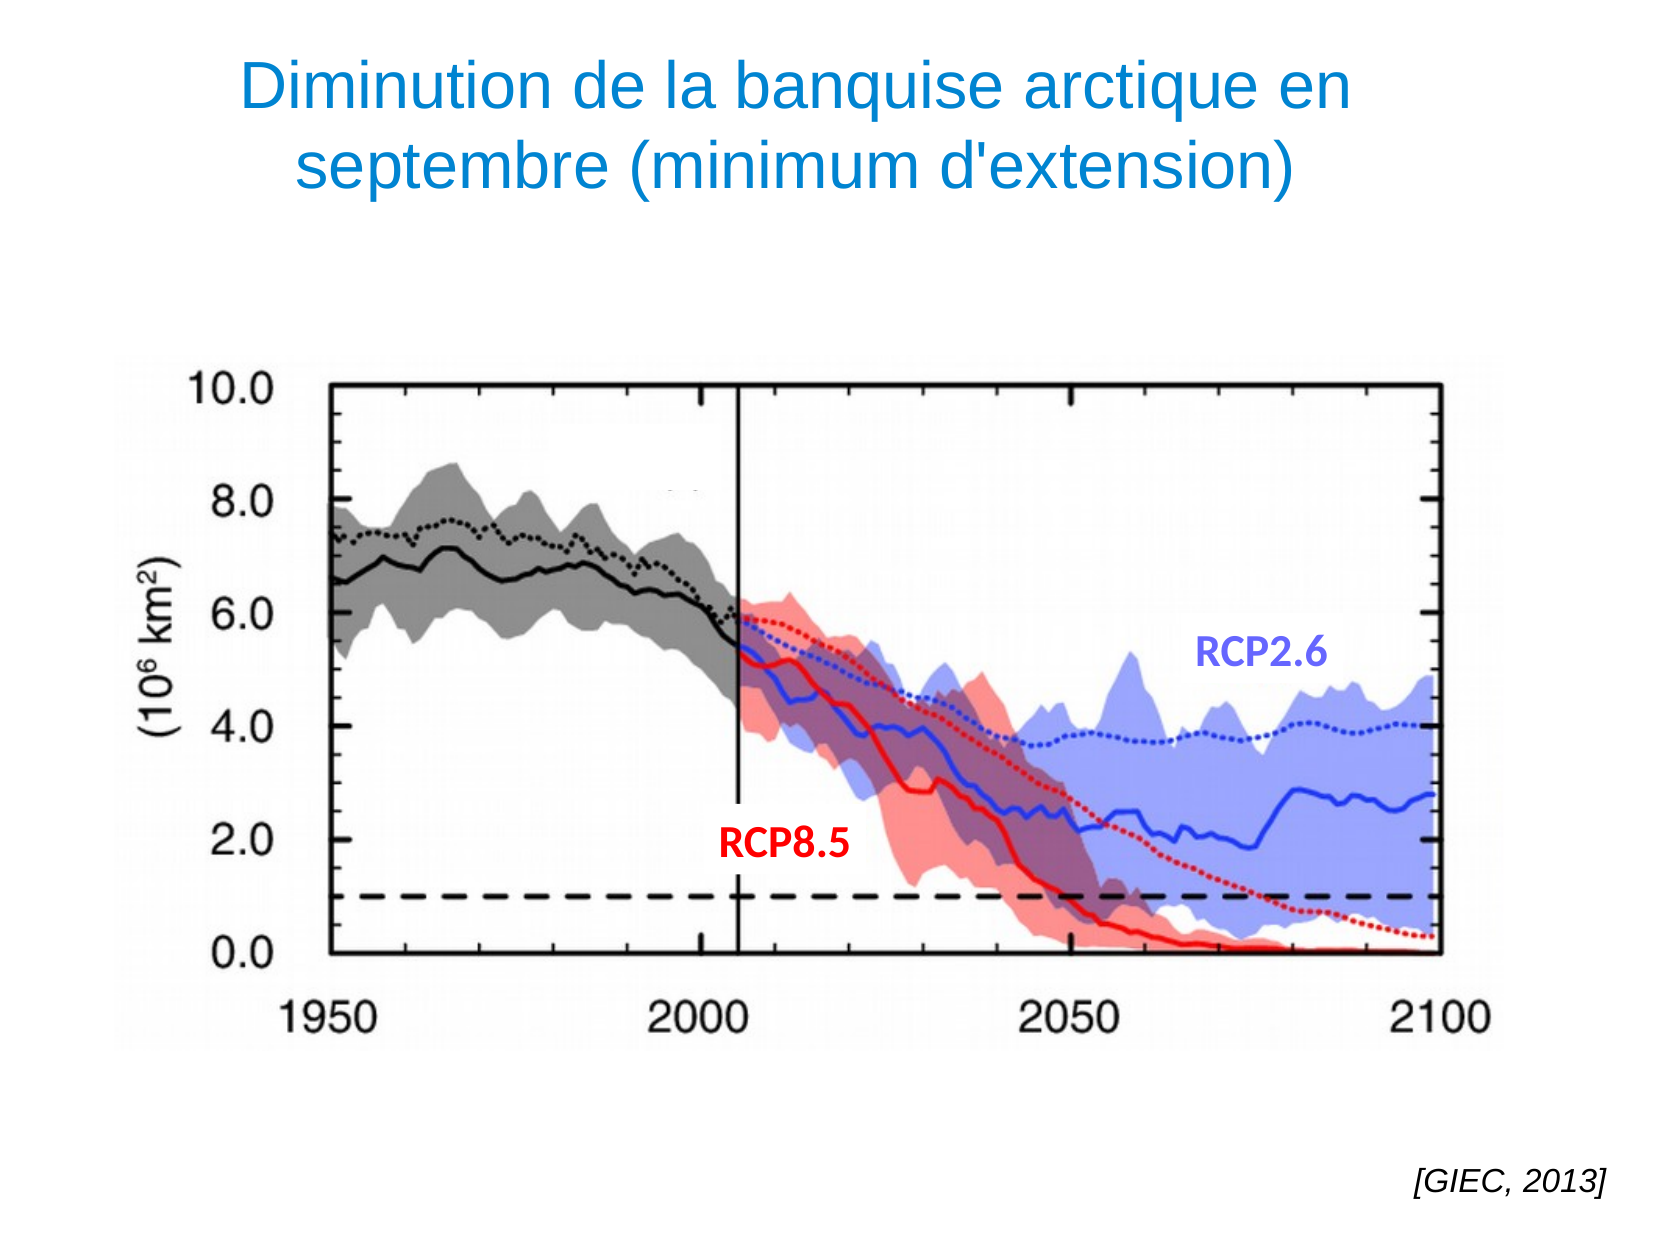

Diminution de la banquise arctique en septembre (minimum d'extension)
RCP2.6
RCP8.5
[GIEC, 2013]